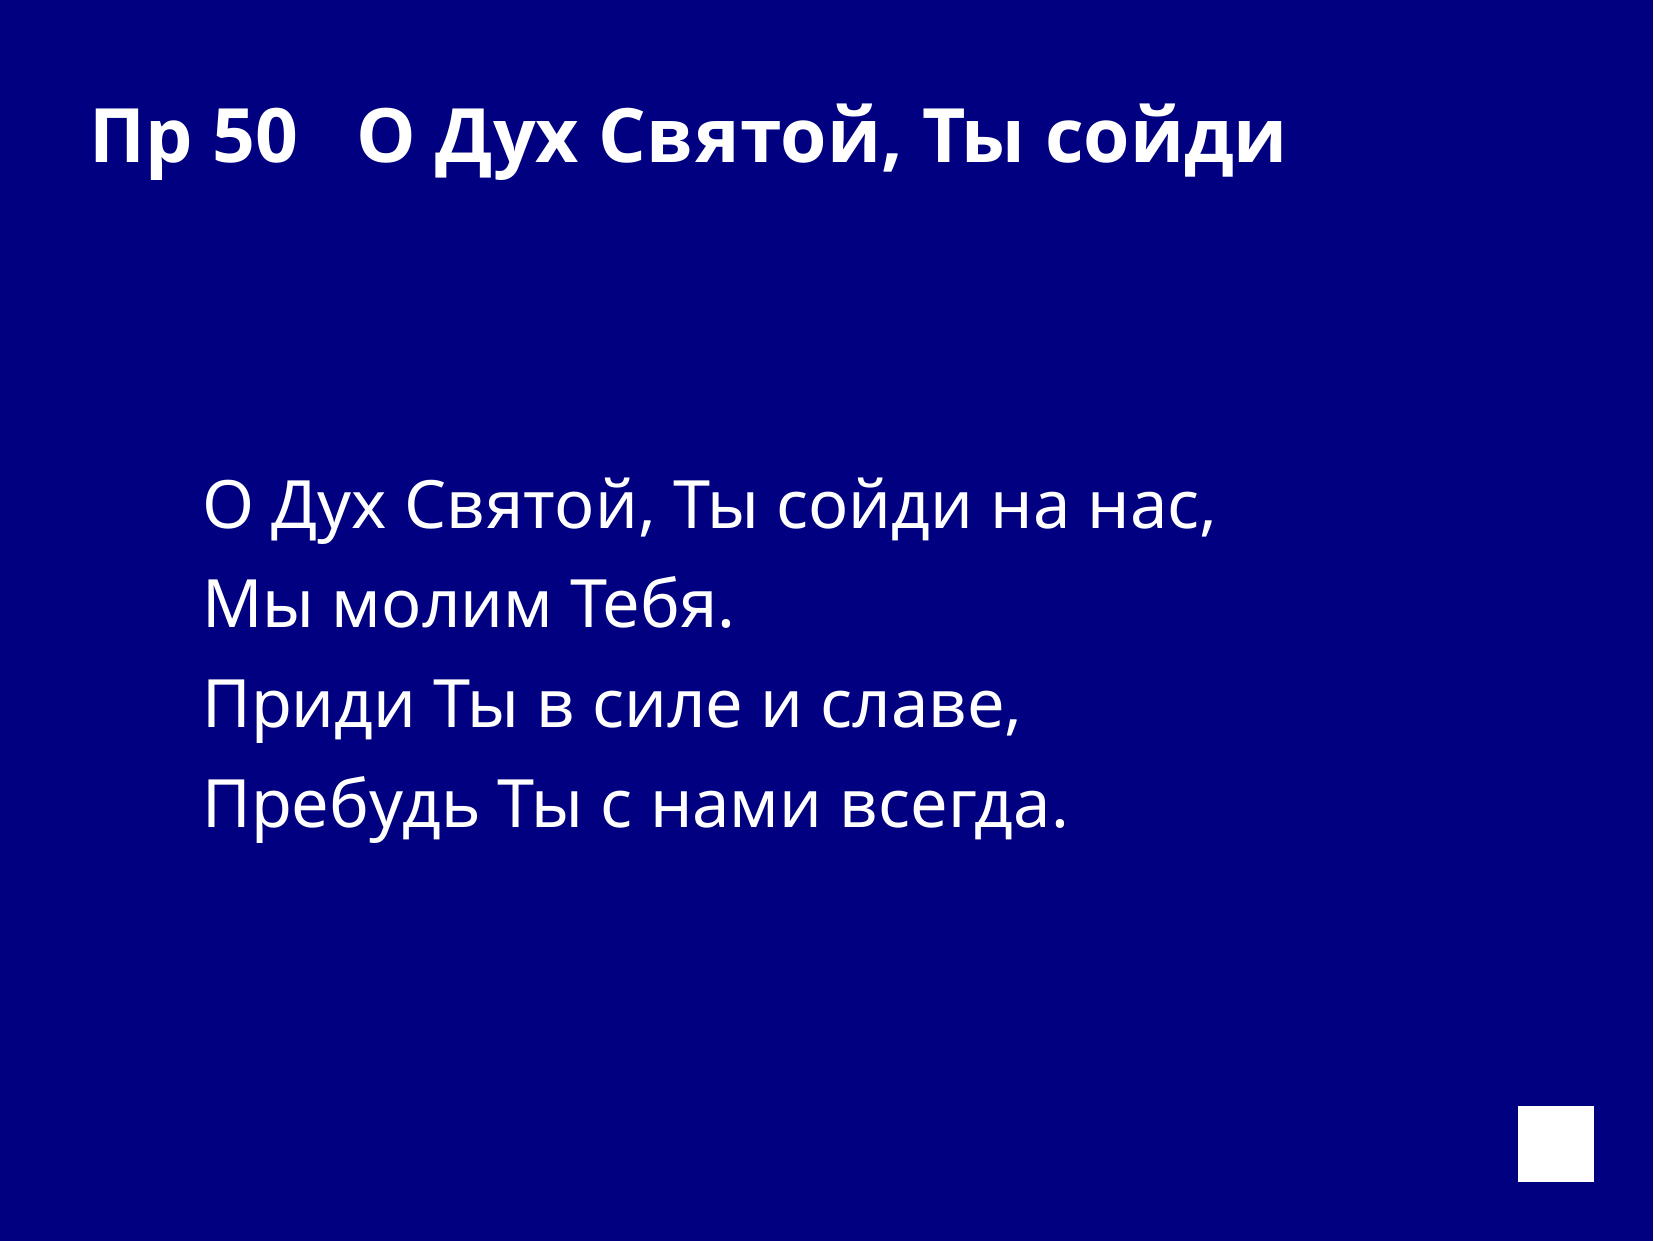

Пр 50 О Дух Святой, Ты сойди
	О Дух Святой, Ты сойди на нас,
	Мы молим Тебя.
	Приди Ты в силе и славе,
	Пребудь Ты с нами всегда.